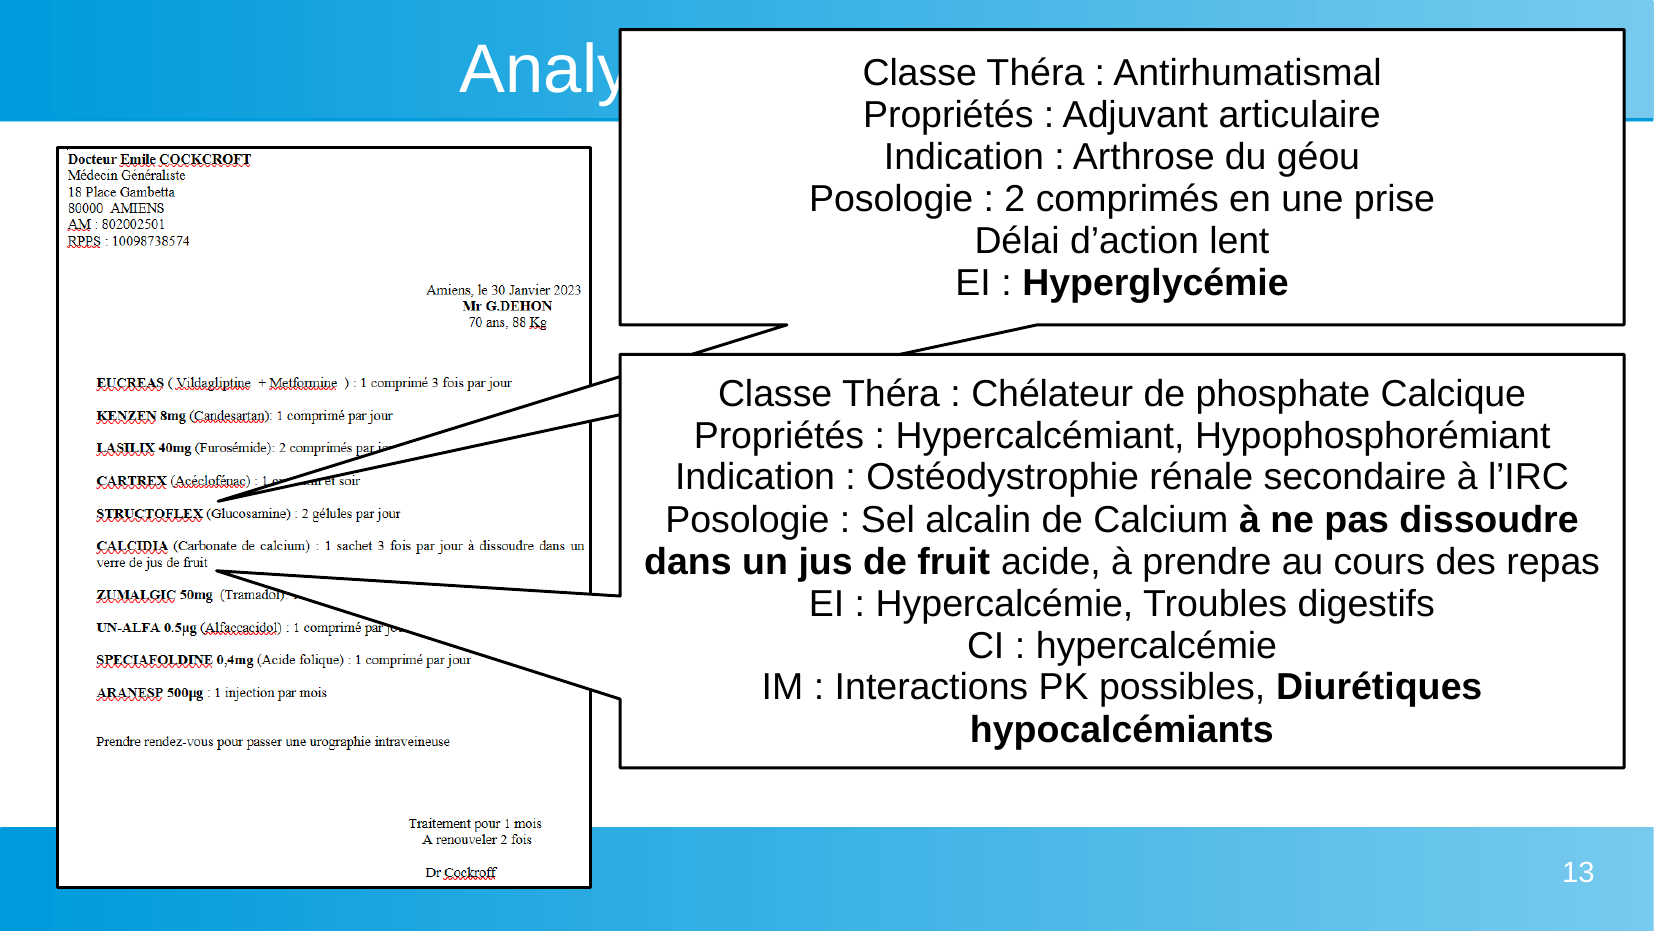

# Analyse des traitements
Classe Théra : Antirhumatismal
Propriétés : Adjuvant articulaire
Indication : Arthrose du géou
Posologie : 2 comprimés en une prise
Délai d’action lent
EI : Hyperglycémie
Classe Théra : Chélateur de phosphate Calcique
Propriétés : Hypercalcémiant, Hypophosphorémiant
Indication : Ostéodystrophie rénale secondaire à l’IRC
Posologie : Sel alcalin de Calcium à ne pas dissoudre dans un jus de fruit acide, à prendre au cours des repas
EI : Hypercalcémie, Troubles digestifs
CI : hypercalcémie
IM : Interactions PK possibles, Diurétiques hypocalcémiants
13